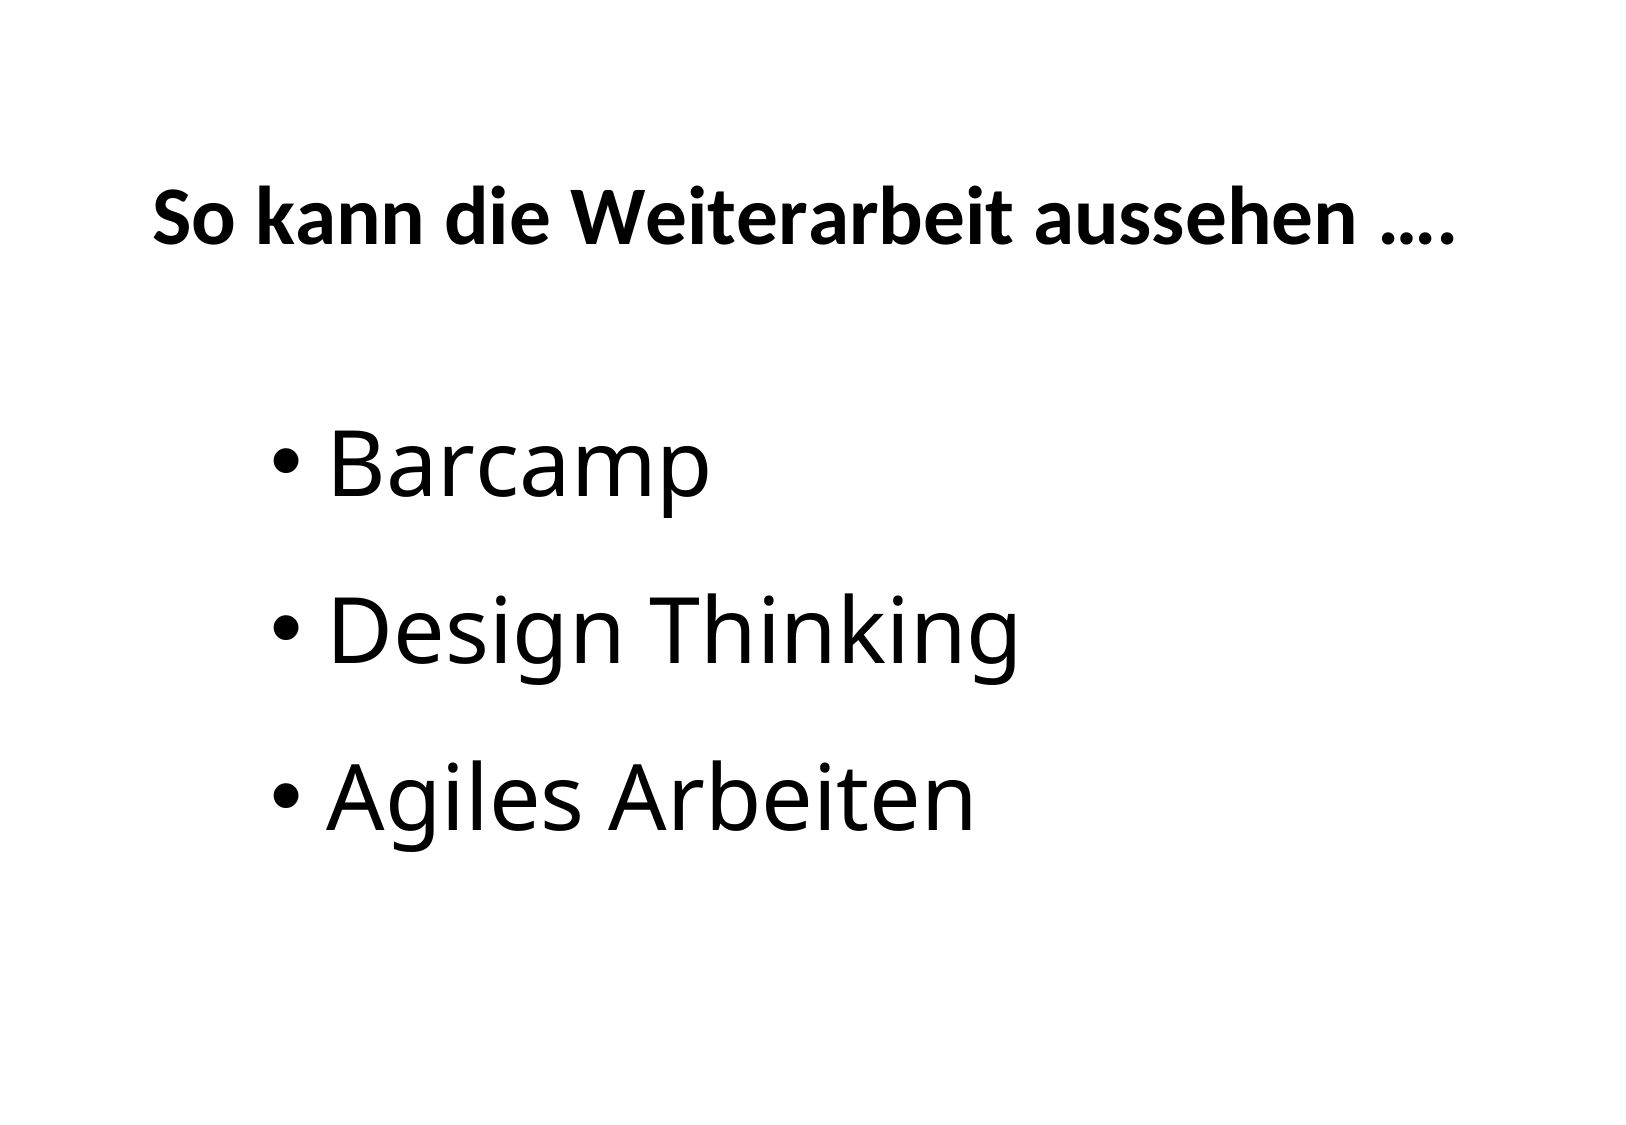

# So kann die Weiterarbeit aussehen ….
Barcamp
Design Thinking
Agiles Arbeiten